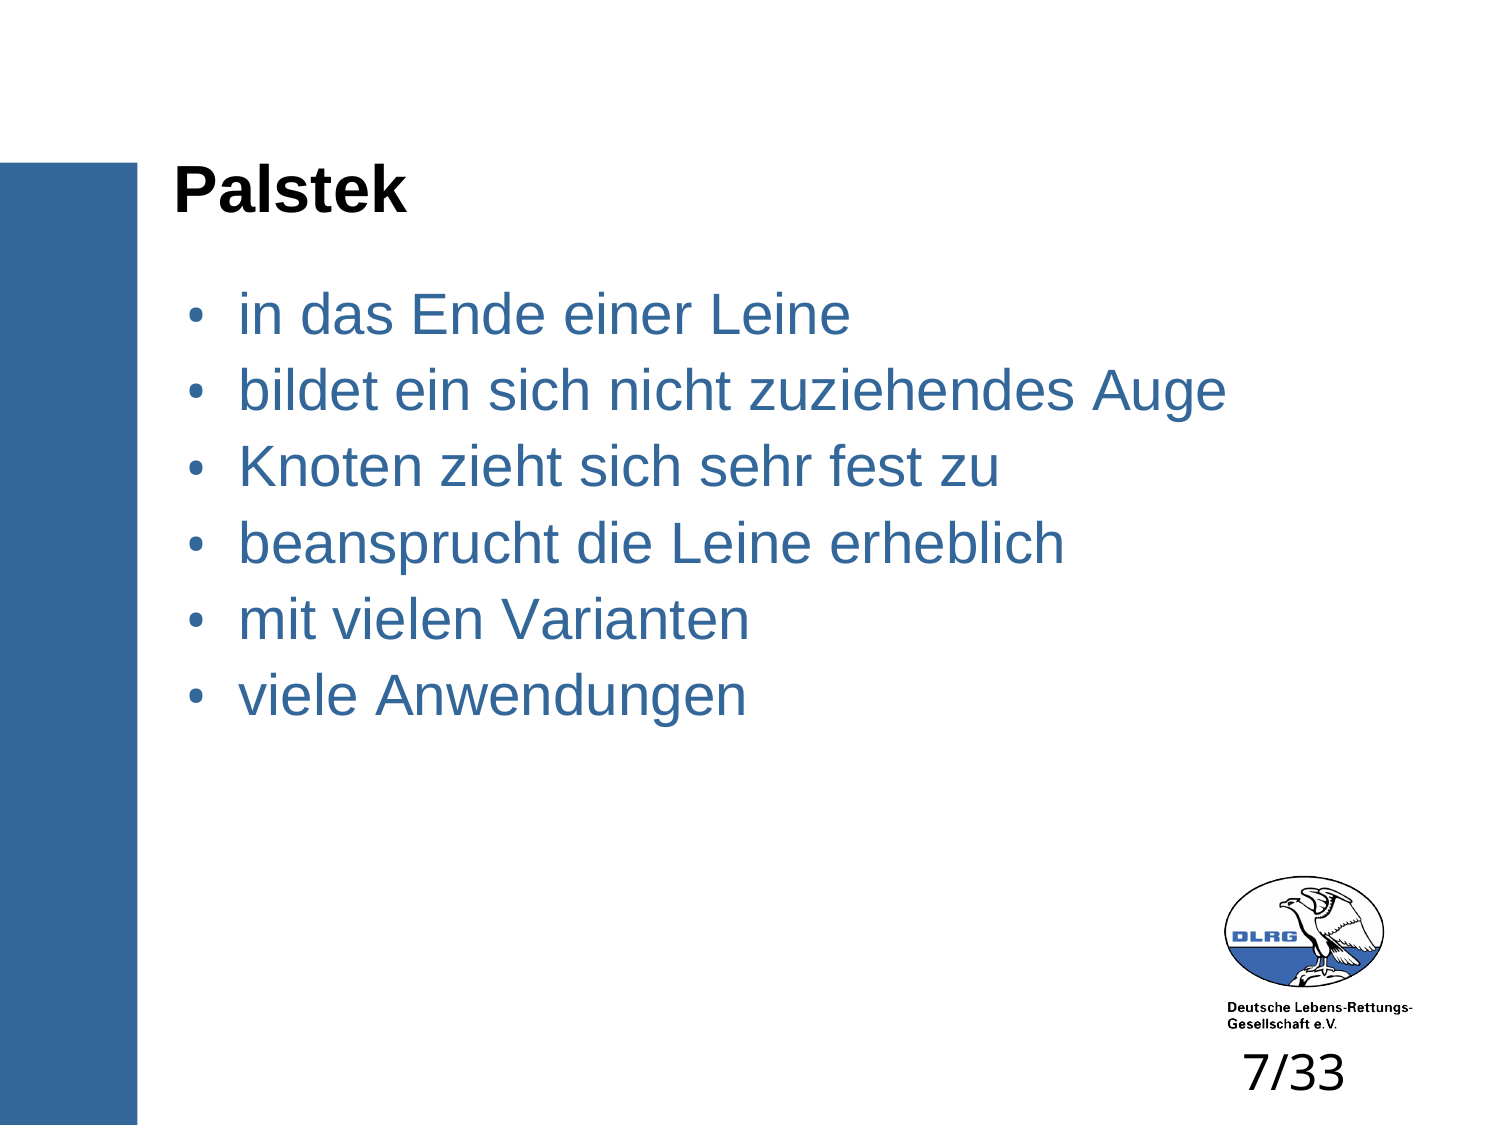

# Palstek
in das Ende einer Leine
bildet ein sich nicht zuziehendes Auge
Knoten zieht sich sehr fest zu
beansprucht die Leine erheblich
mit vielen Varianten
viele Anwendungen